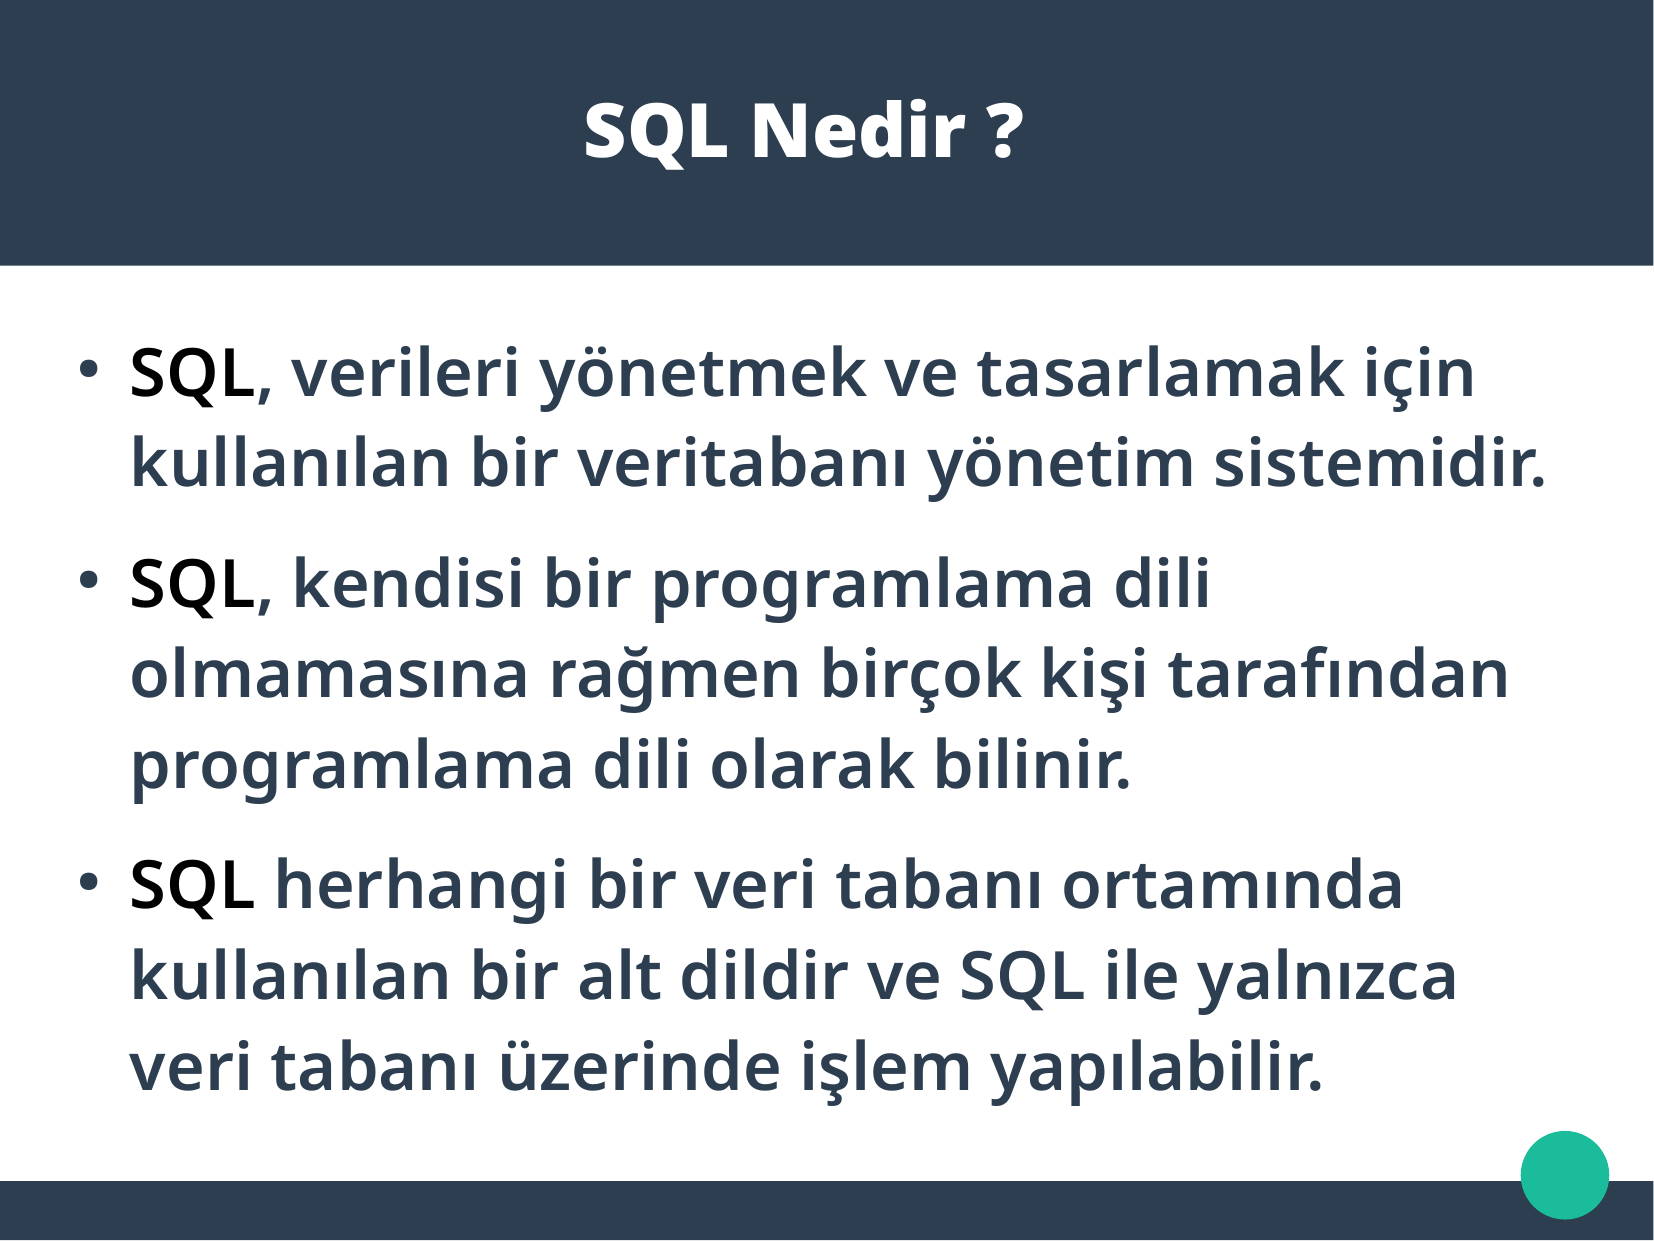

# SQL Nedir ?
SQL, verileri yönetmek ve tasarlamak için kullanılan bir veritabanı yönetim sistemidir.
SQL, kendisi bir programlama dili olmamasına rağmen birçok kişi tarafından programlama dili olarak bilinir.
SQL herhangi bir veri tabanı ortamında kullanılan bir alt dildir ve SQL ile yalnızca veri tabanı üzerinde işlem yapılabilir.